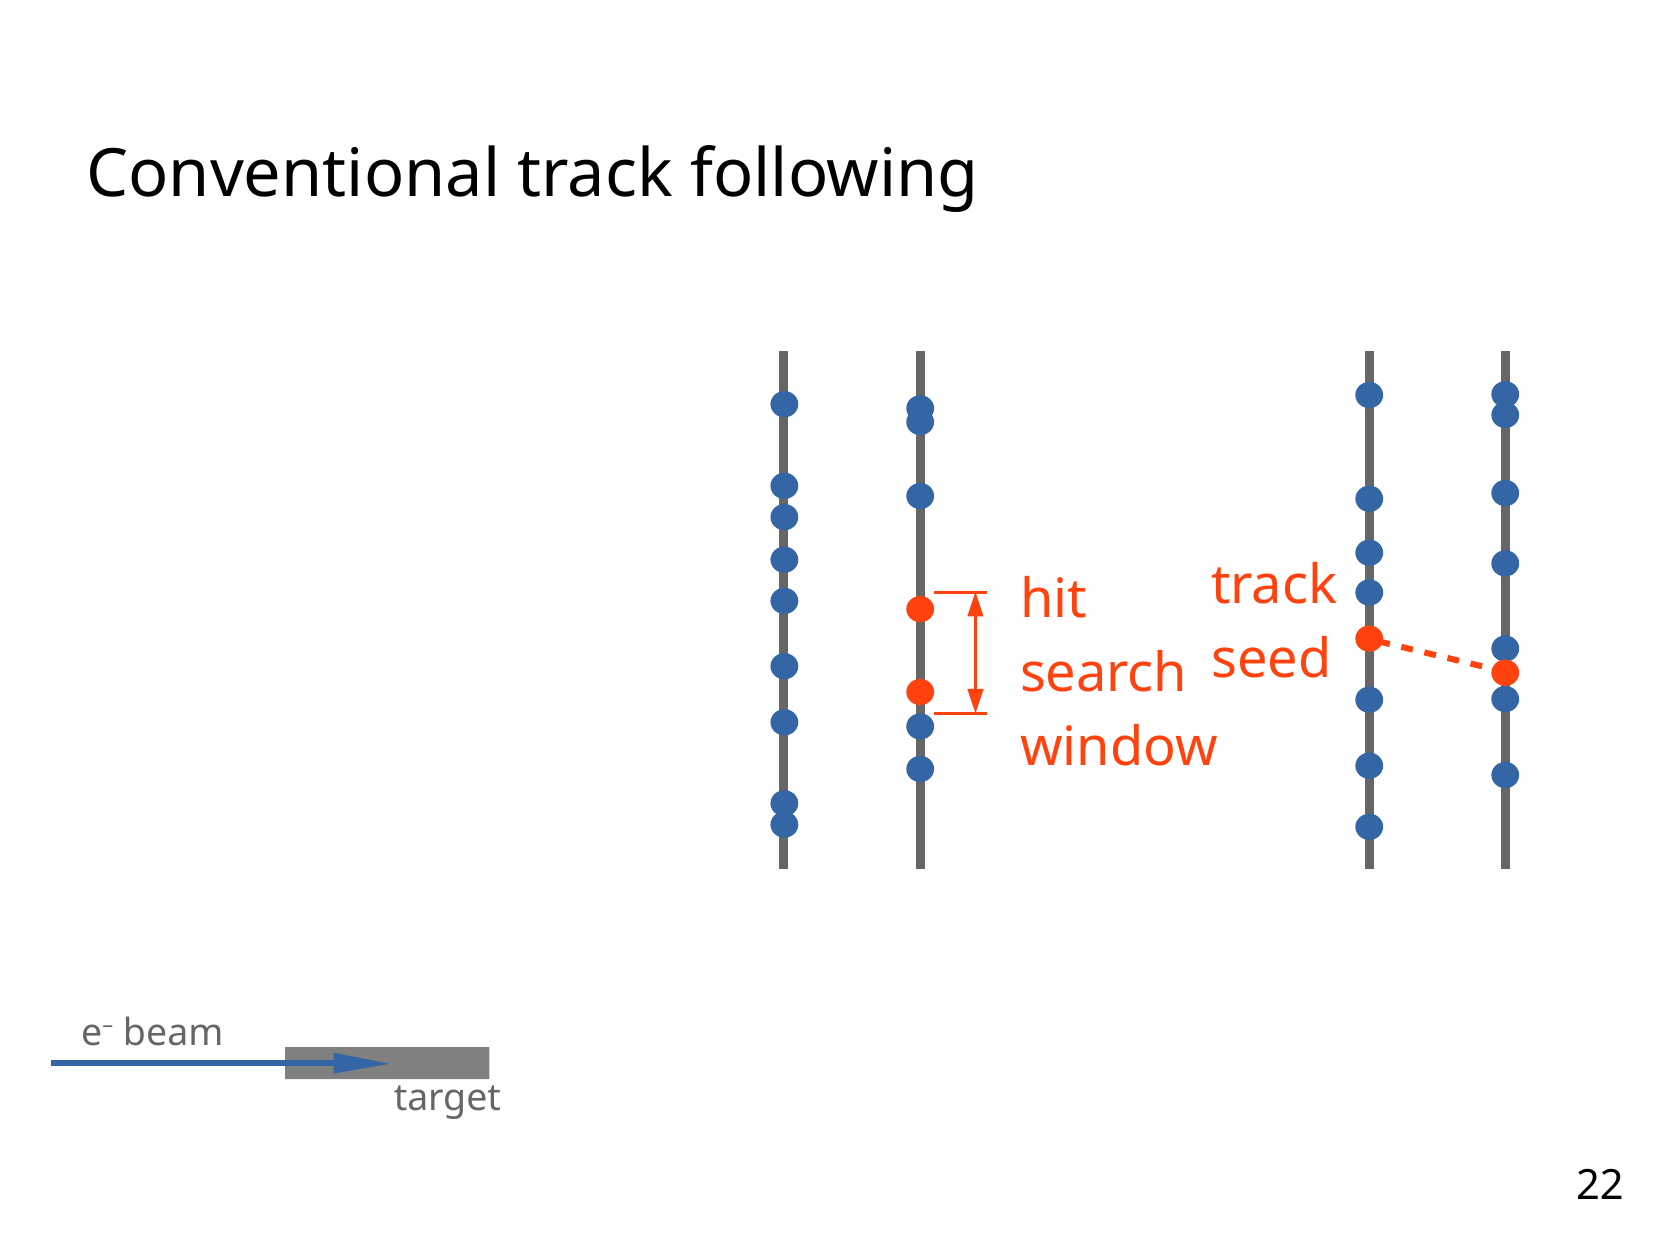

Conventional track following
track
seed
hit search window
e– beam
target
22